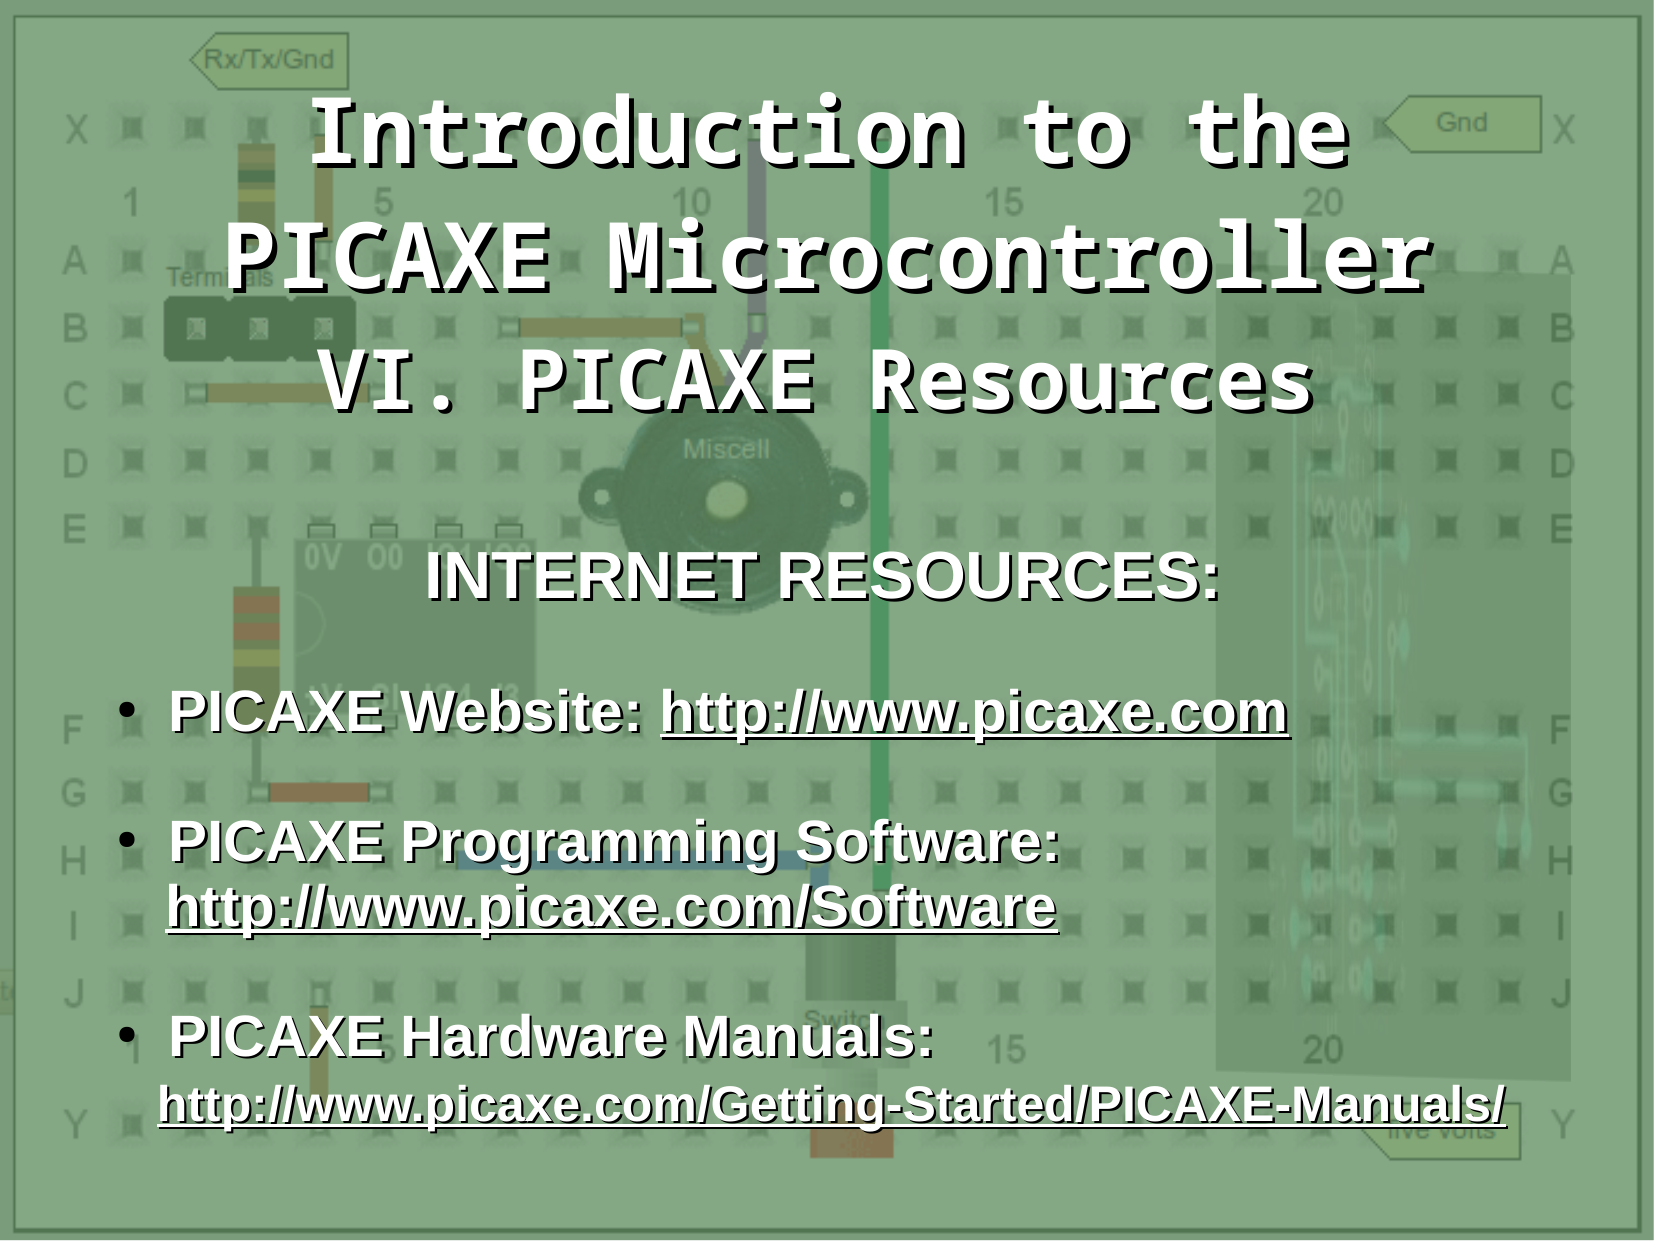

# Introduction to the PICAXE Microcontroller
VI. PICAXE Resources
INTERNET RESOURCES:
 PICAXE Website: http://www.picaxe.com
 PICAXE Programming Software:
 http://www.picaxe.com/Software
 PICAXE Hardware Manuals:
 http://www.picaxe.com/Getting-Started/PICAXE-Manuals/